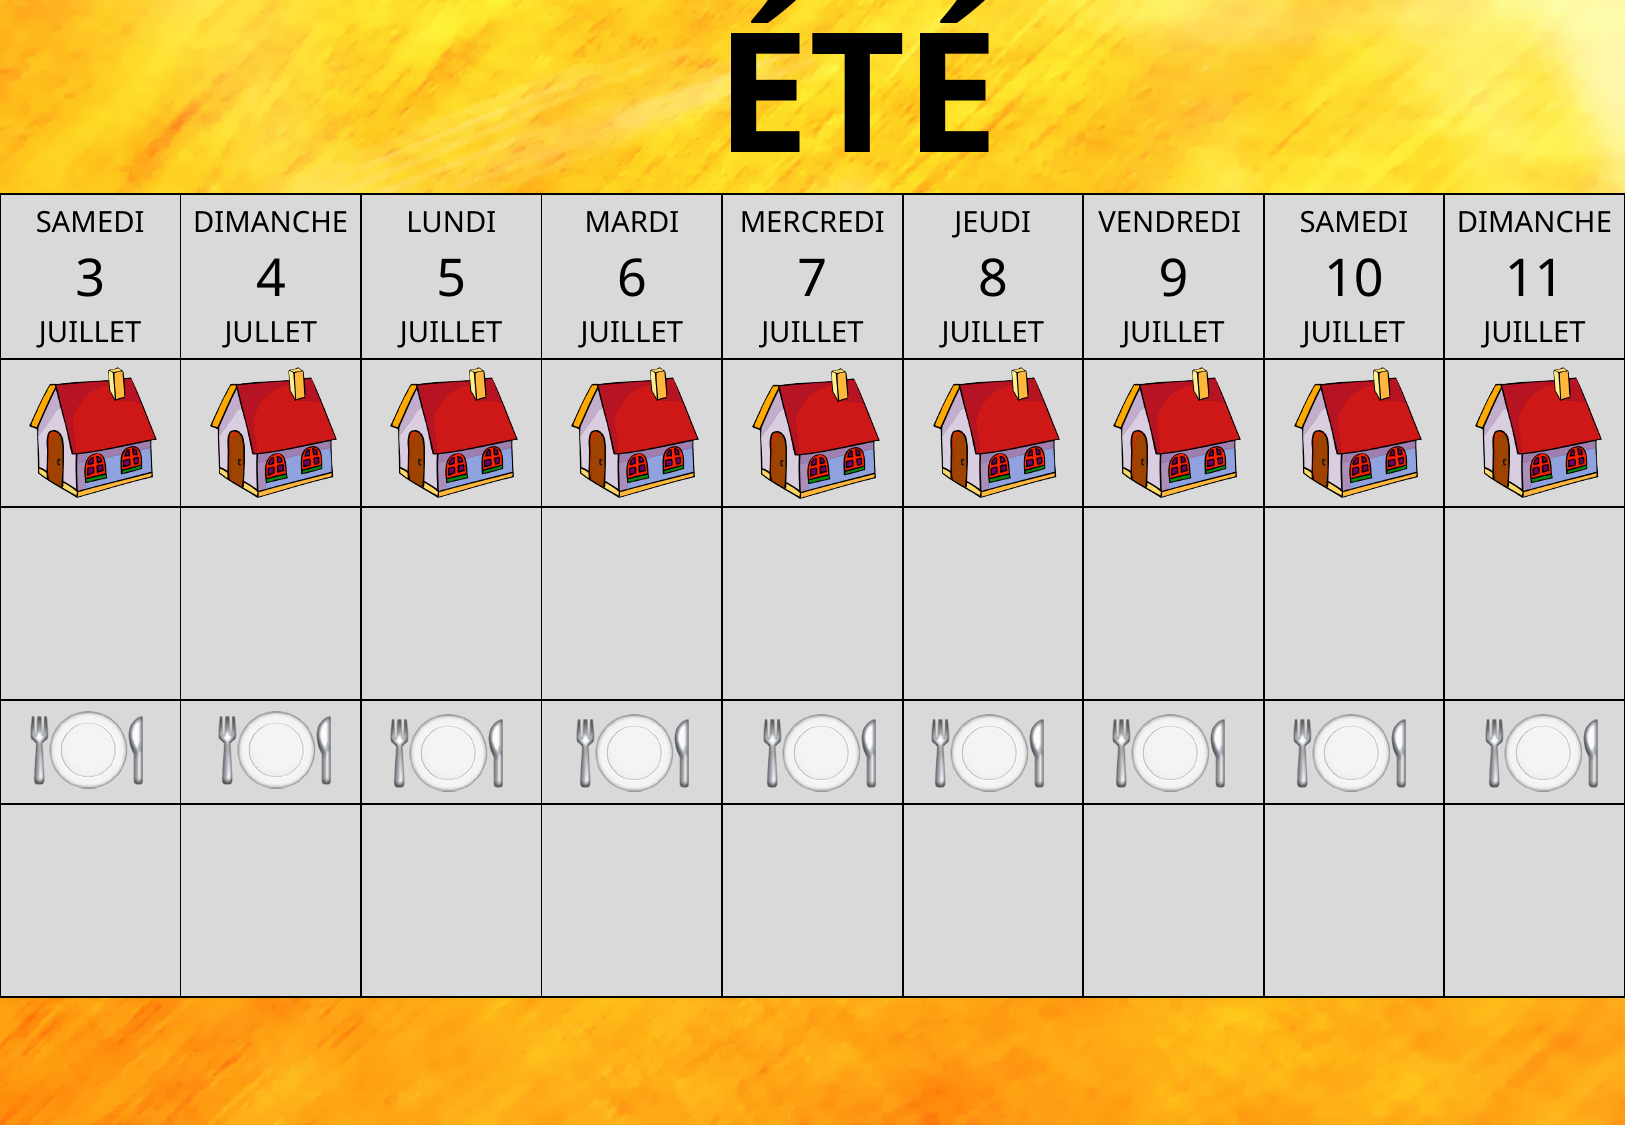

ÉTÉ
| SAMEDI 3 JUILLET | DIMANCHE 4 JULLET | LUNDI 5 JUILLET | MARDI 6 JUILLET | MERCREDI 7 JUILLET | JEUDI 8 JUILLET | VENDREDI 9 JUILLET | SAMEDI 10 JUILLET | DIMANCHE 11 JUILLET |
| --- | --- | --- | --- | --- | --- | --- | --- | --- |
| | | | | | | | | |
| | | | | | | | | |
| | | | | | | | | |
| | | | | | | | | |